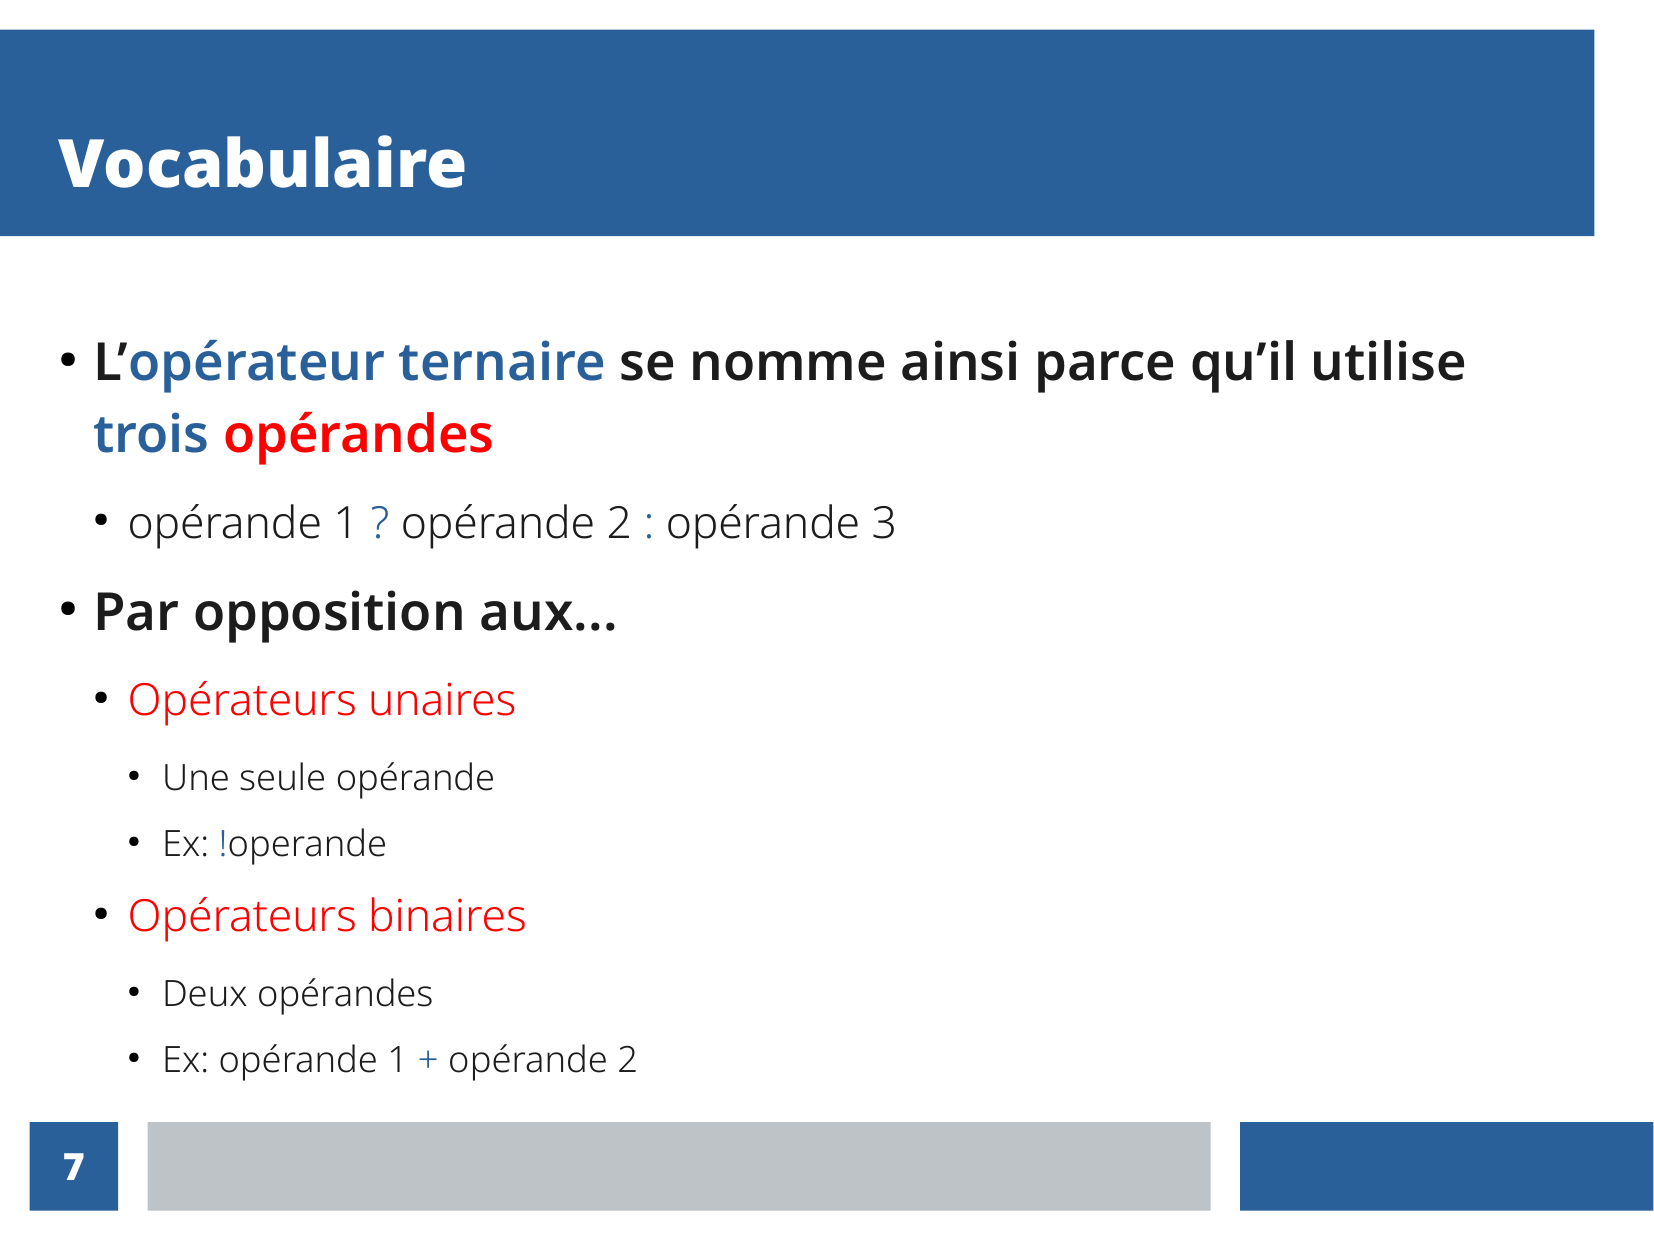

# Vocabulaire
L’opérateur ternaire se nomme ainsi parce qu’il utilise trois opérandes
opérande 1 ? opérande 2 : opérande 3
Par opposition aux...
Opérateurs unaires
Une seule opérande
Ex: !operande
Opérateurs binaires
Deux opérandes
Ex: opérande 1 + opérande 2
7